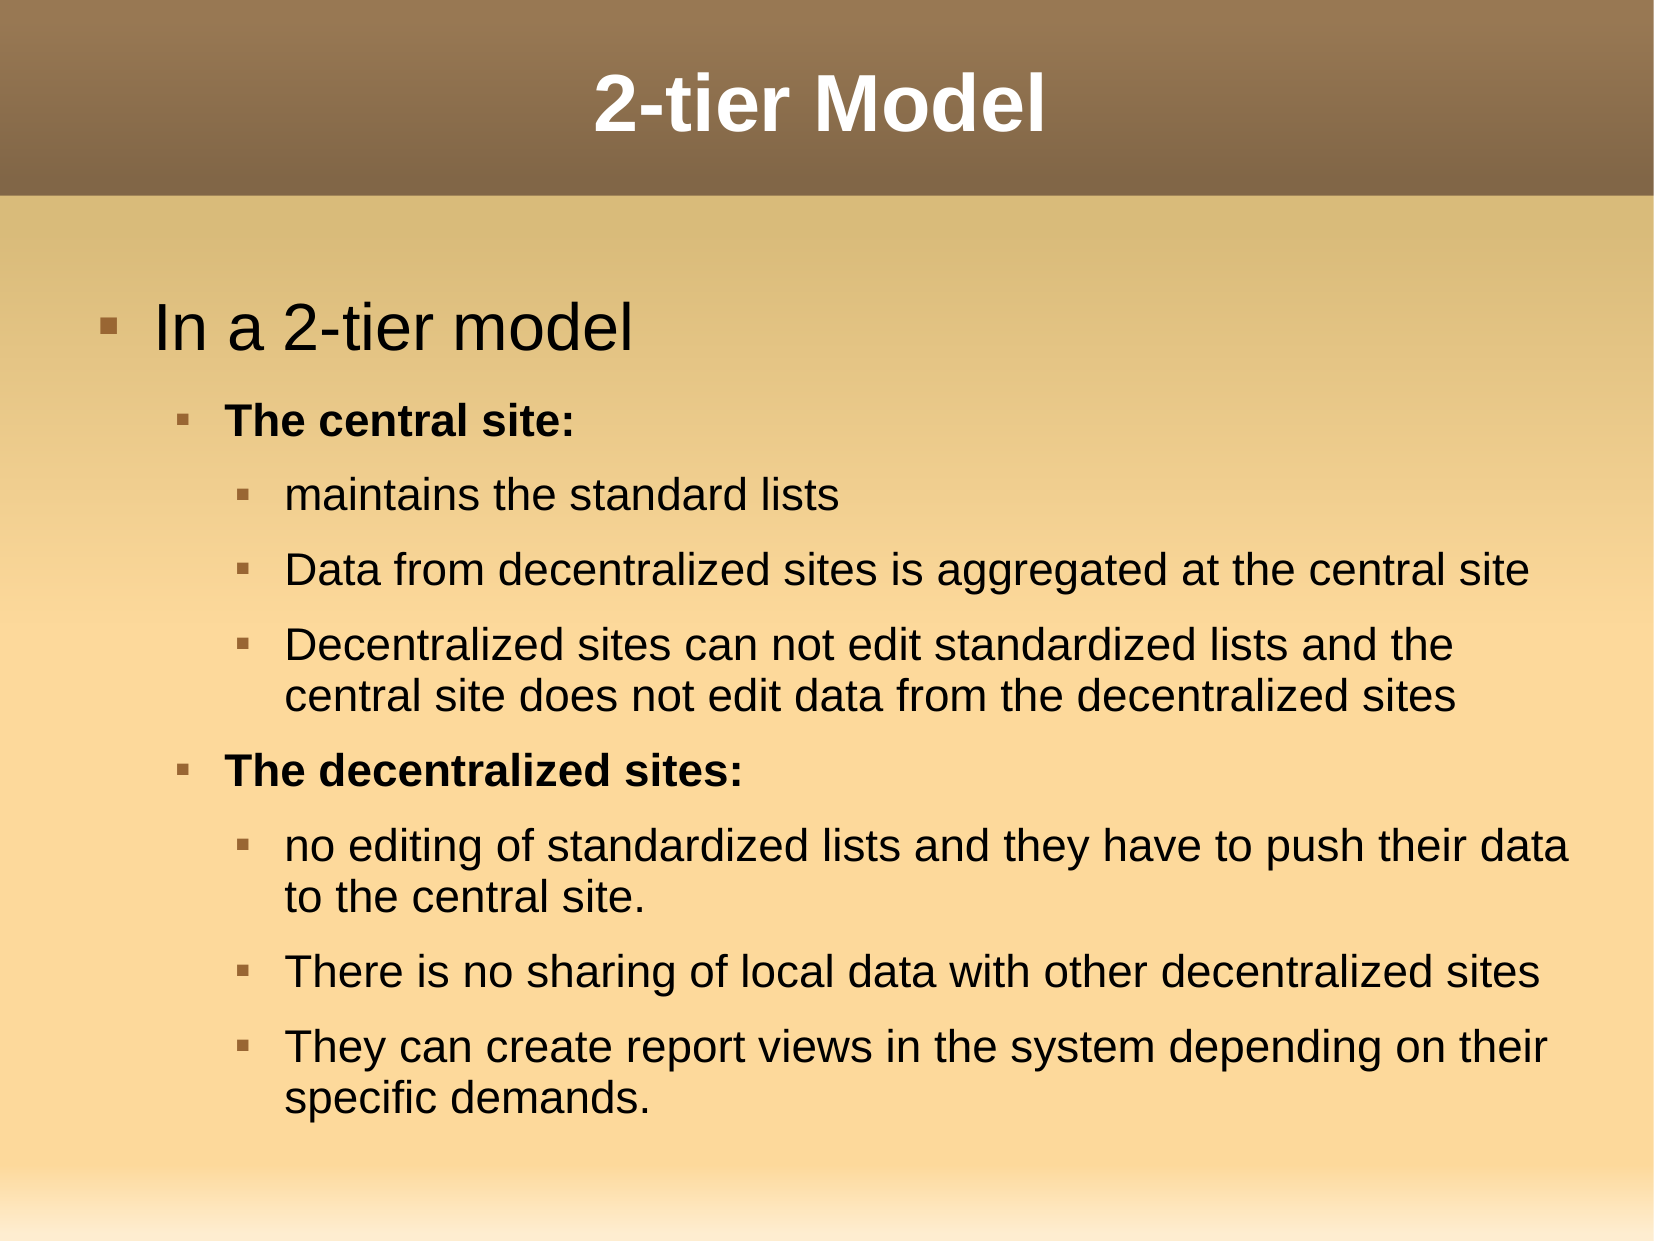

# 2-tier Model
In a 2-tier model
The central site:
maintains the standard lists
Data from decentralized sites is aggregated at the central site
Decentralized sites can not edit standardized lists and the central site does not edit data from the decentralized sites
The decentralized sites:
no editing of standardized lists and they have to push their data to the central site.
There is no sharing of local data with other decentralized sites
They can create report views in the system depending on their specific demands.